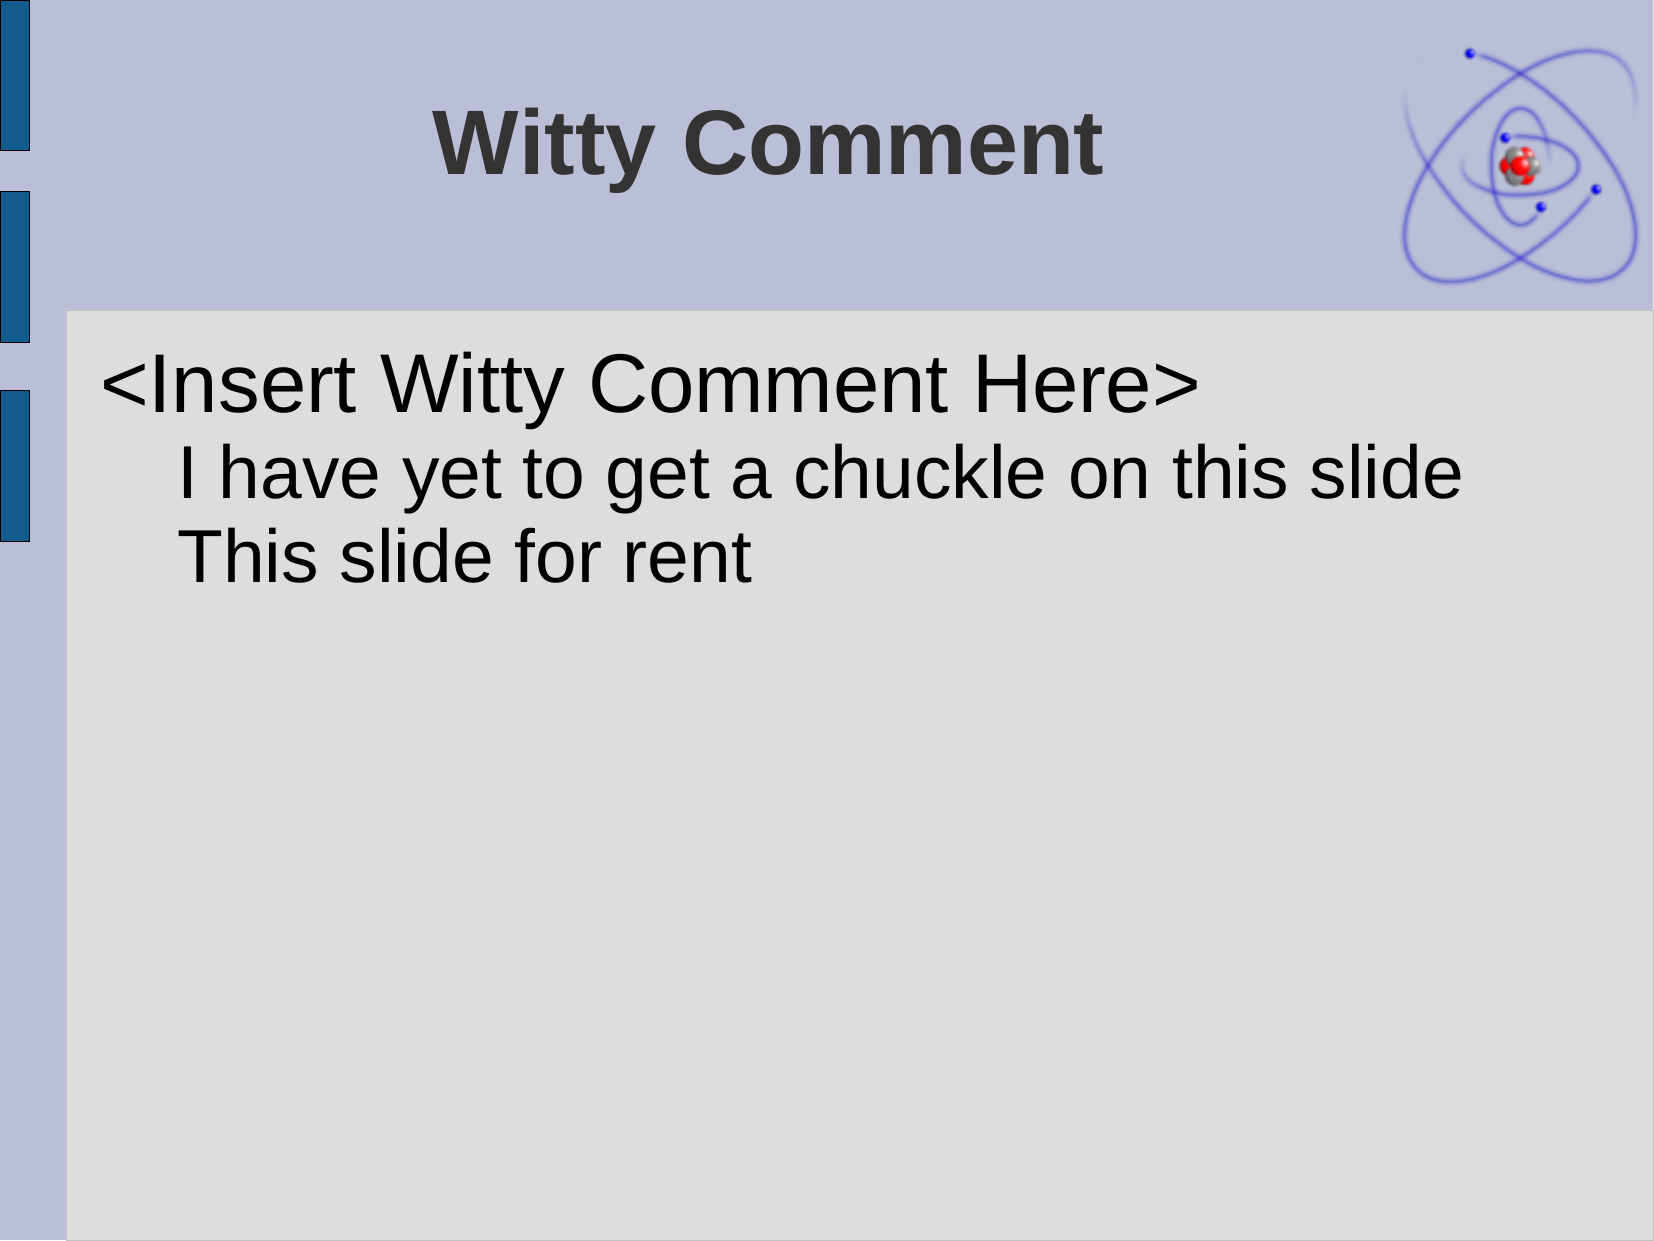

# Witty Comment
<Insert Witty Comment Here>
I have yet to get a chuckle on this slide
This slide for rent